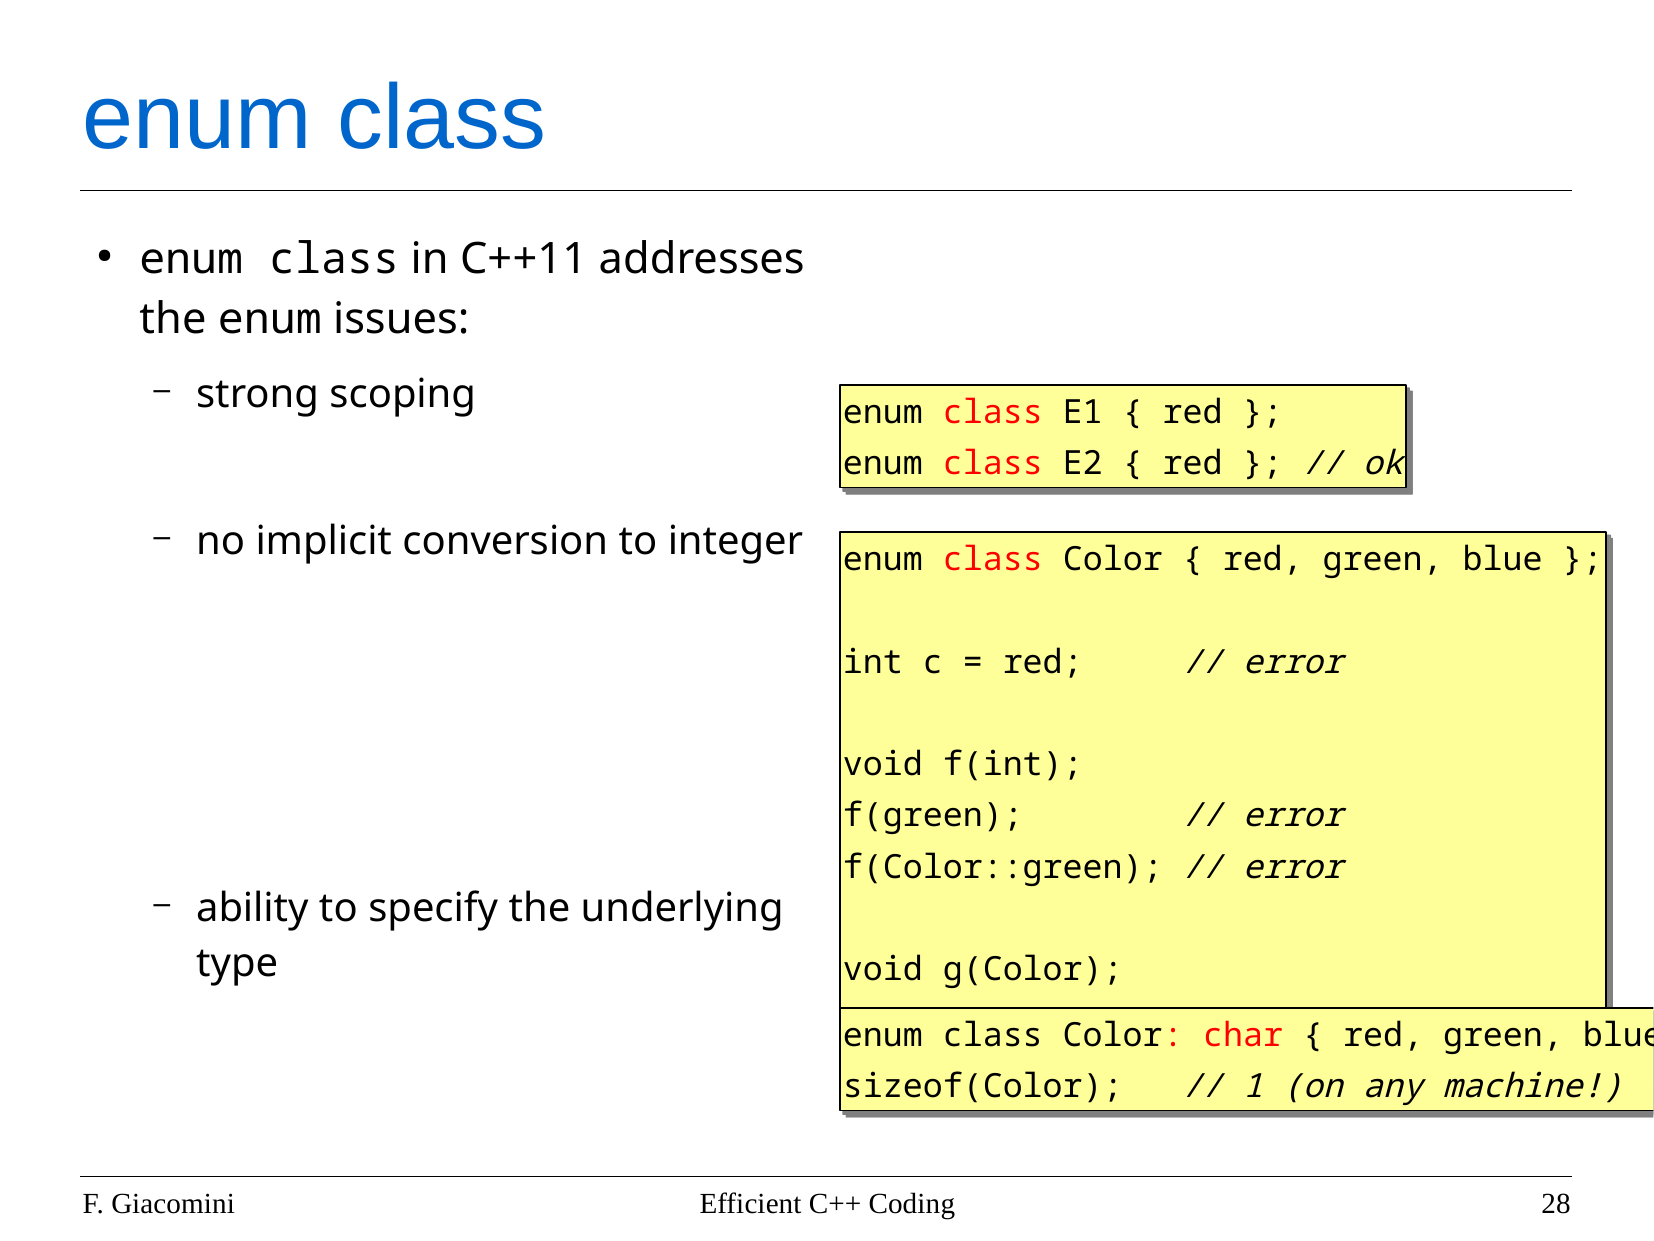

# enum class
enum class in C++11 addresses the enum issues:
strong scoping
no implicit conversion to integer
ability to specify the underlying type
enum class E1 { red };
enum class E2 { red }; // ok
enum class Color { red, green, blue };
int c = red; // error
void f(int);
f(green); // error
f(Color::green); // error
void g(Color);
g(green); // error
g(Color::green); // ok
enum class Color: char { red, green, blue };
sizeof(Color); // 1 (on any machine!)
F. Giacomini
Efficient C++ Coding
28